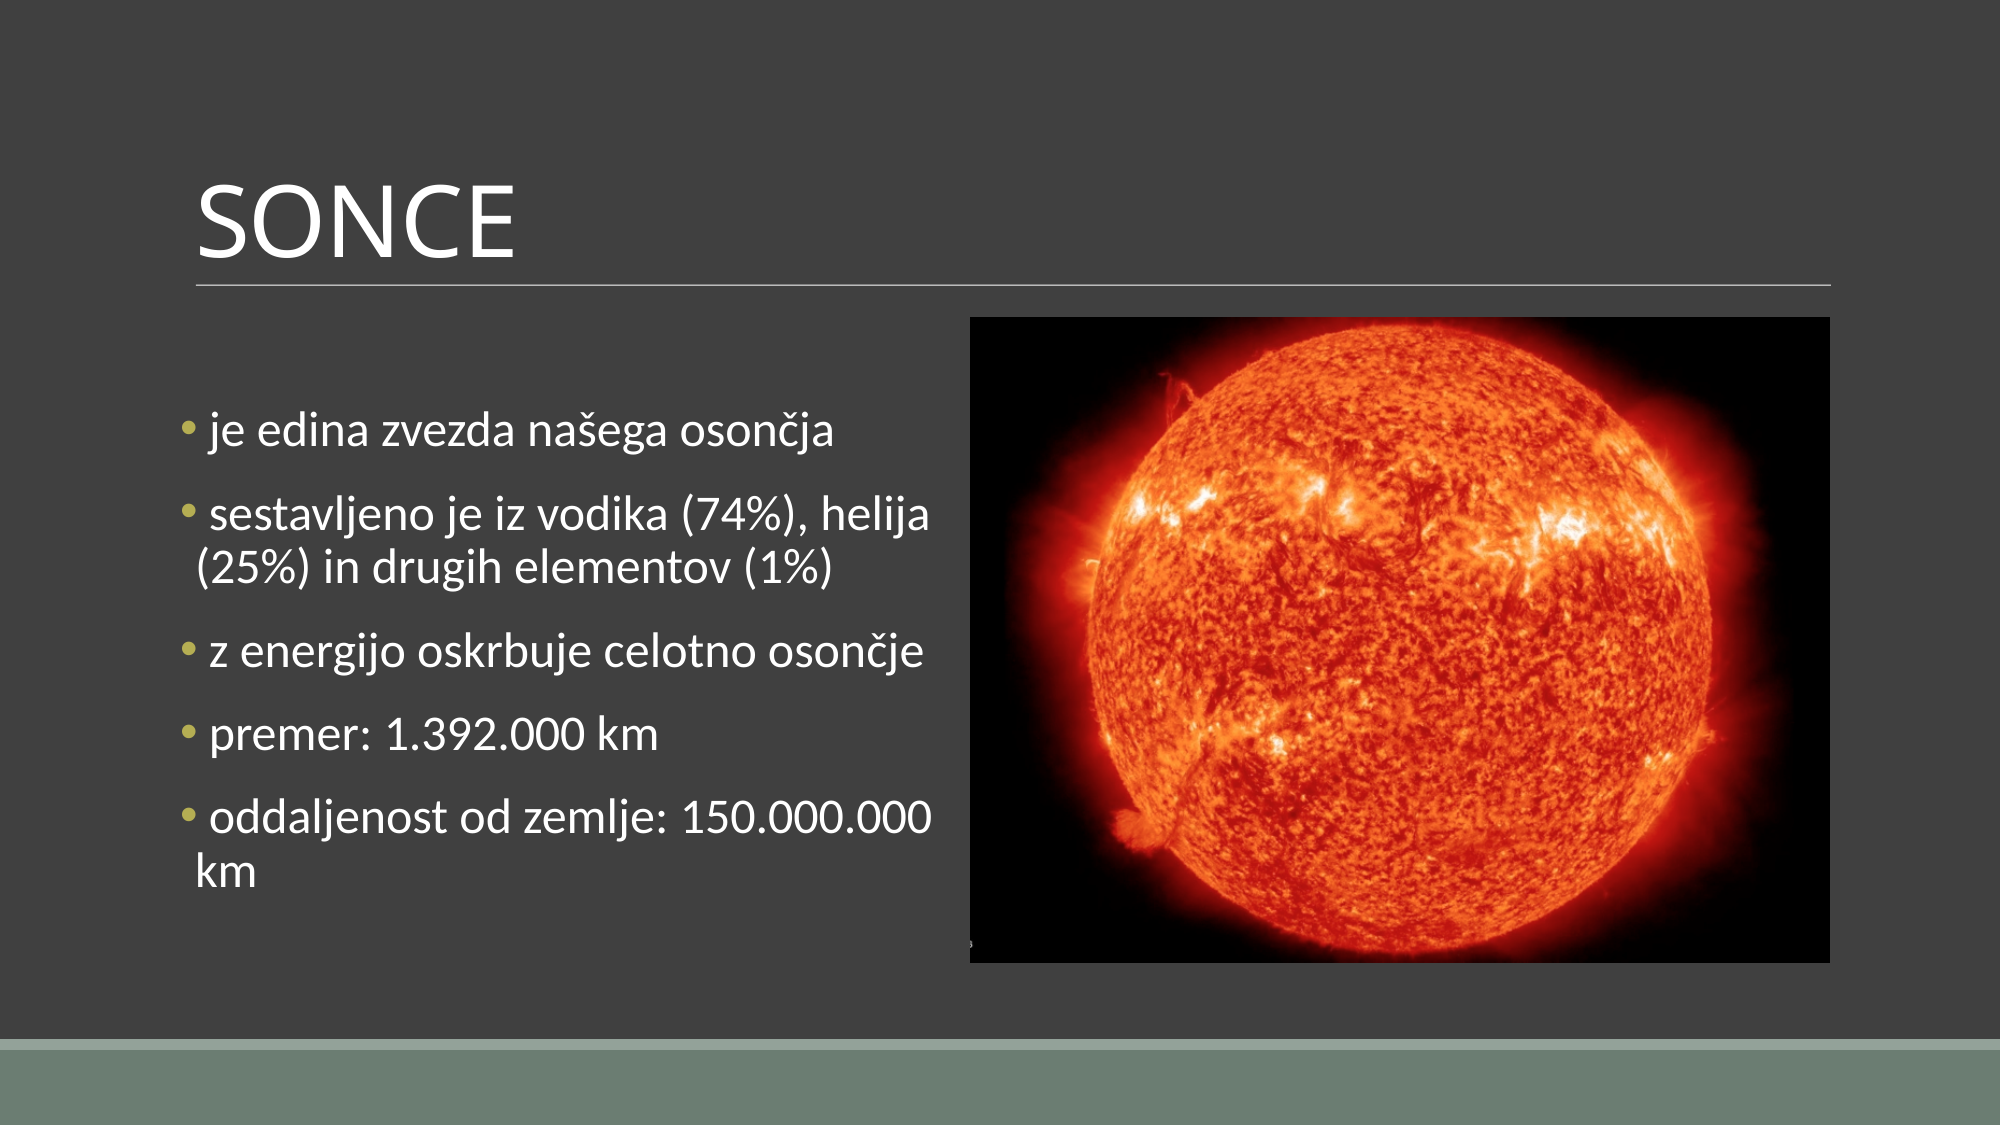

# SONCE
 je edina zvezda našega osončja
 sestavljeno je iz vodika (74%), helija (25%) in drugih elementov (1%)
 z energijo oskrbuje celotno osončje
 premer: 1.392.000 km
 oddaljenost od zemlje: 150.000.000 km